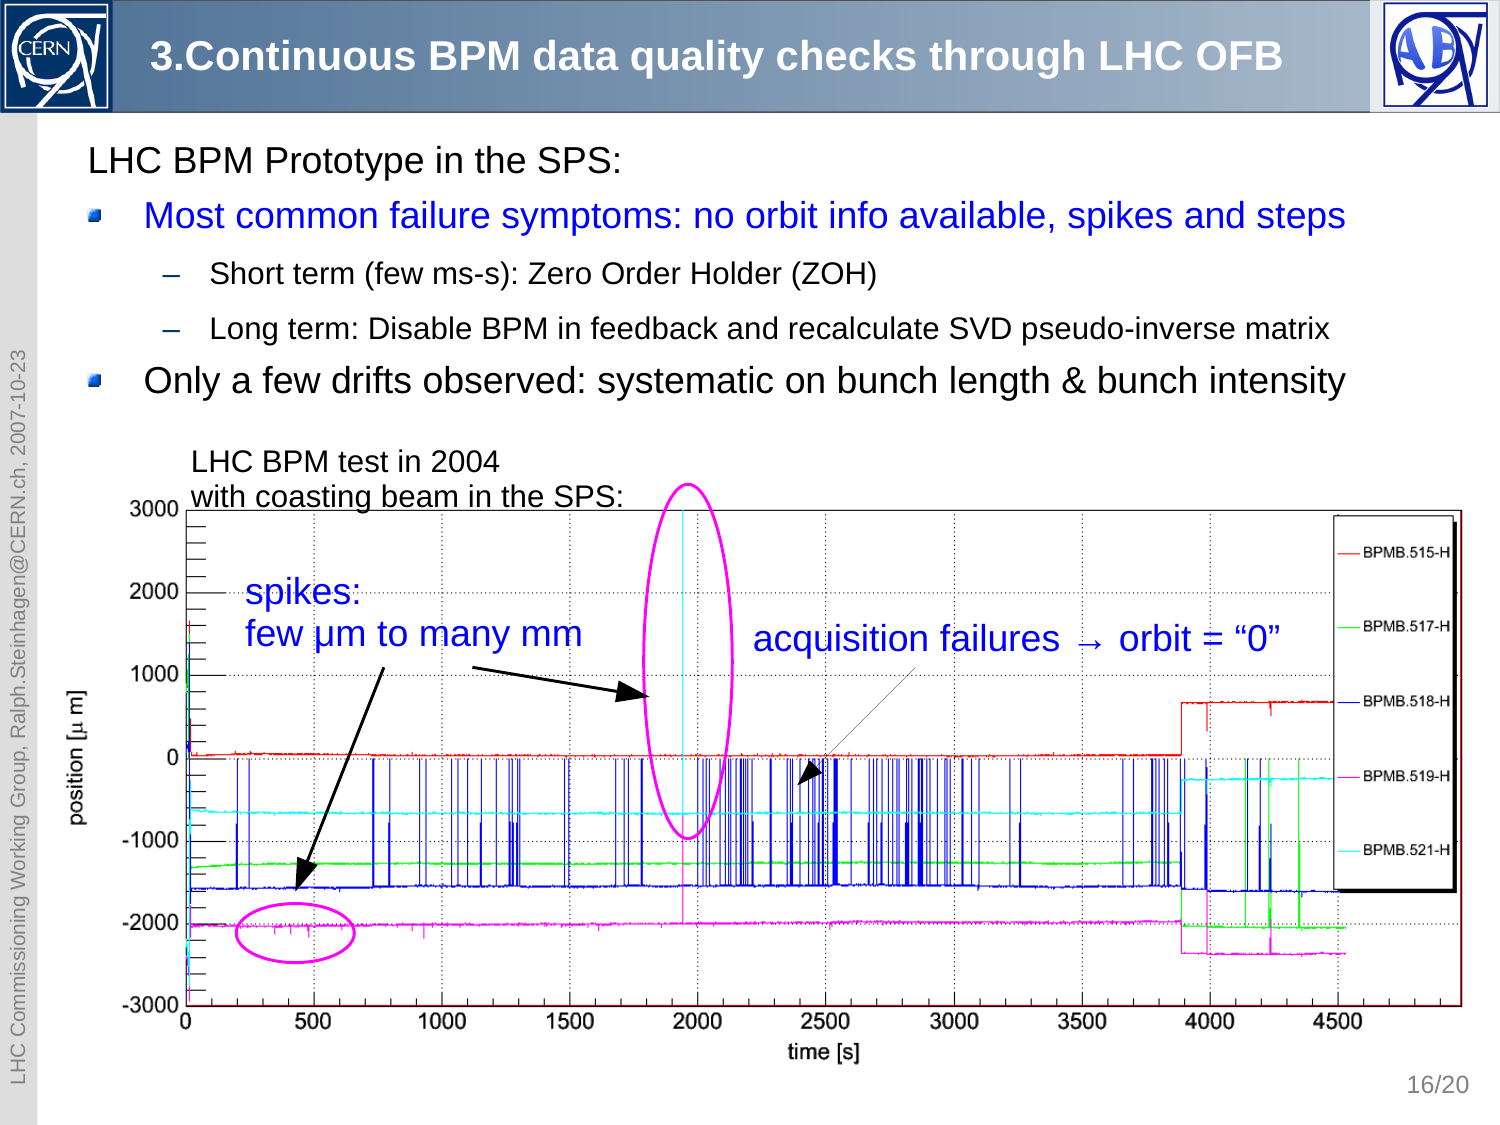

# 3.Continuous BPM data quality checks through LHC OFB
LHC BPM Prototype in the SPS:
Most common failure symptoms: no orbit info available, spikes and steps
Short term (few ms-s): Zero Order Holder (ZOH)
Long term: Disable BPM in feedback and recalculate SVD pseudo-inverse matrix
Only a few drifts observed: systematic on bunch length & bunch intensity
LHC BPM test in 2004
with coasting beam in the SPS:
spikes:
few μm to many mm
acquisition failures → orbit = “0”